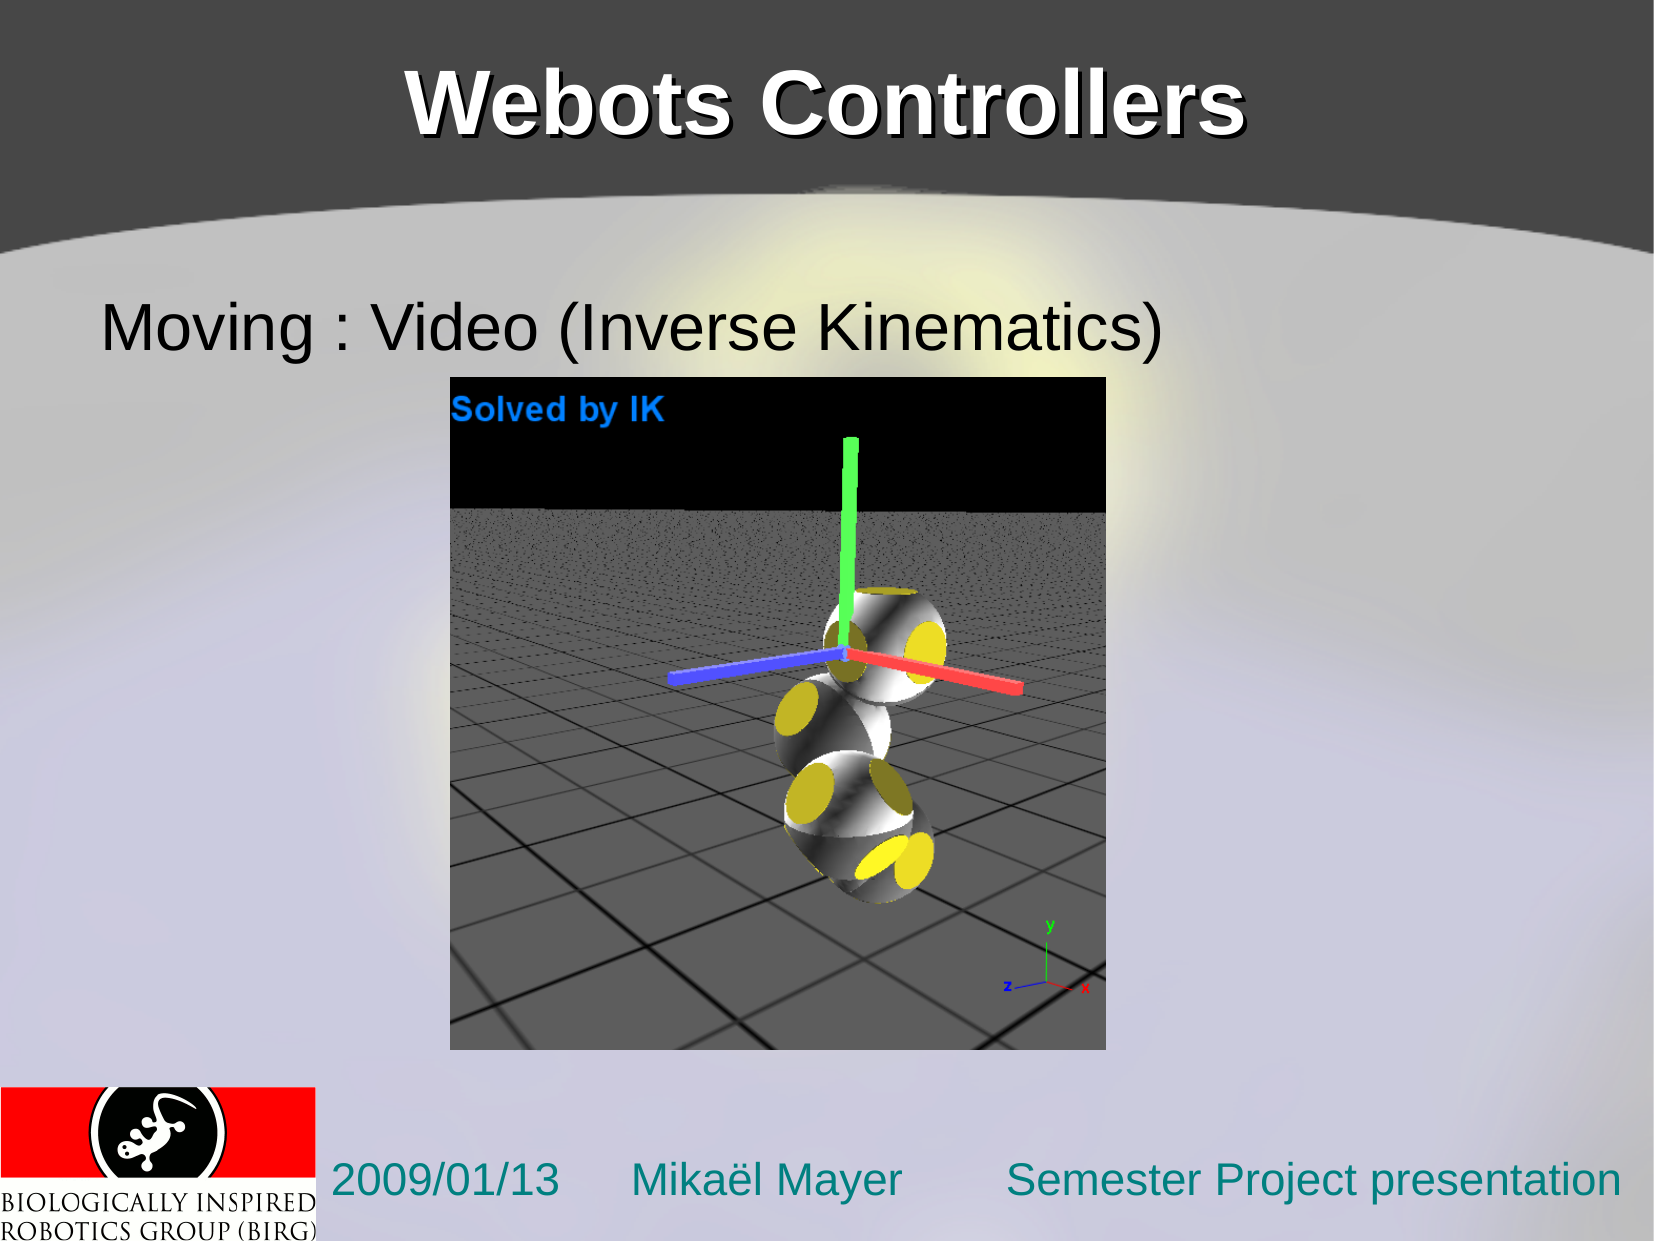

Webots Controllers
# Moving : Video (Inverse Kinematics)
2009/01/13	Mikaël Mayer		Semester Project presentation